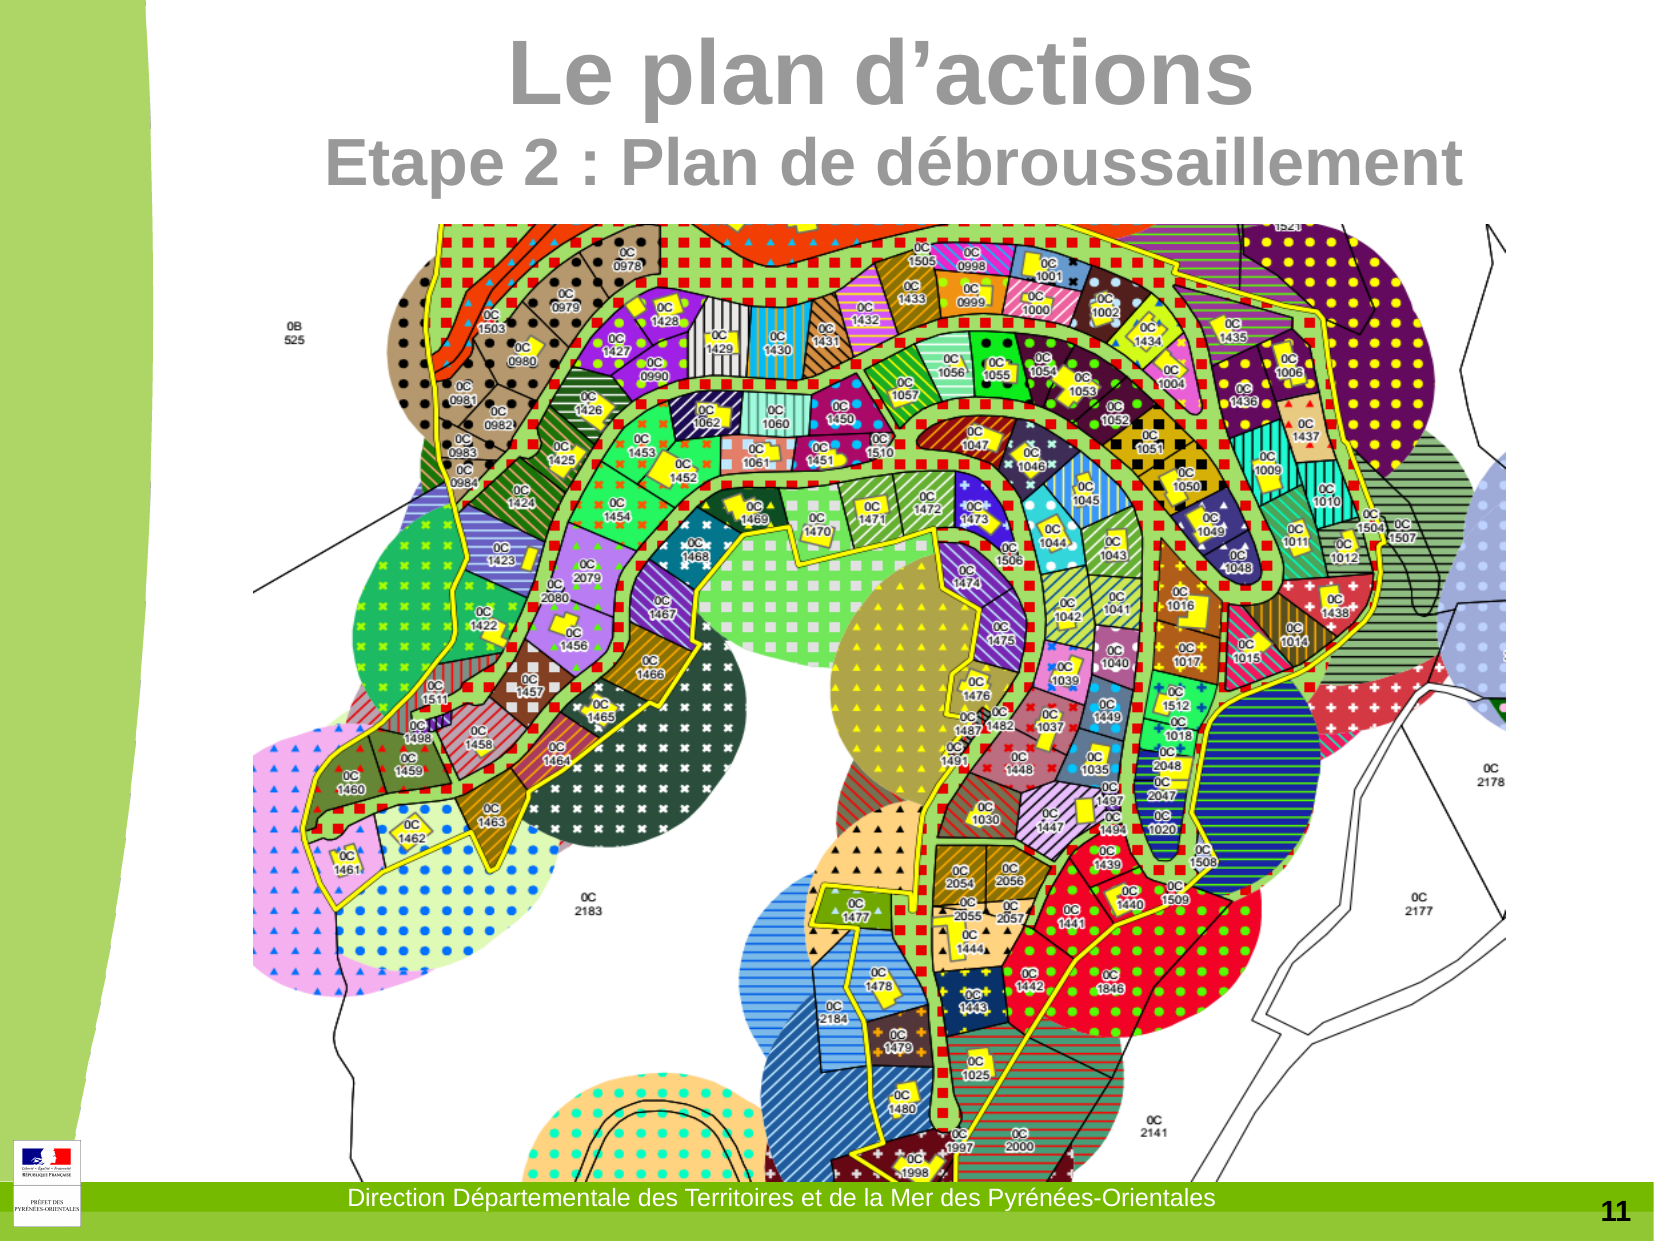

# Le plan d’actions Etape 2 : Plan de débroussaillement
Direction Départementale des Territoires et de la Mer des Pyrénées-Orientales
11